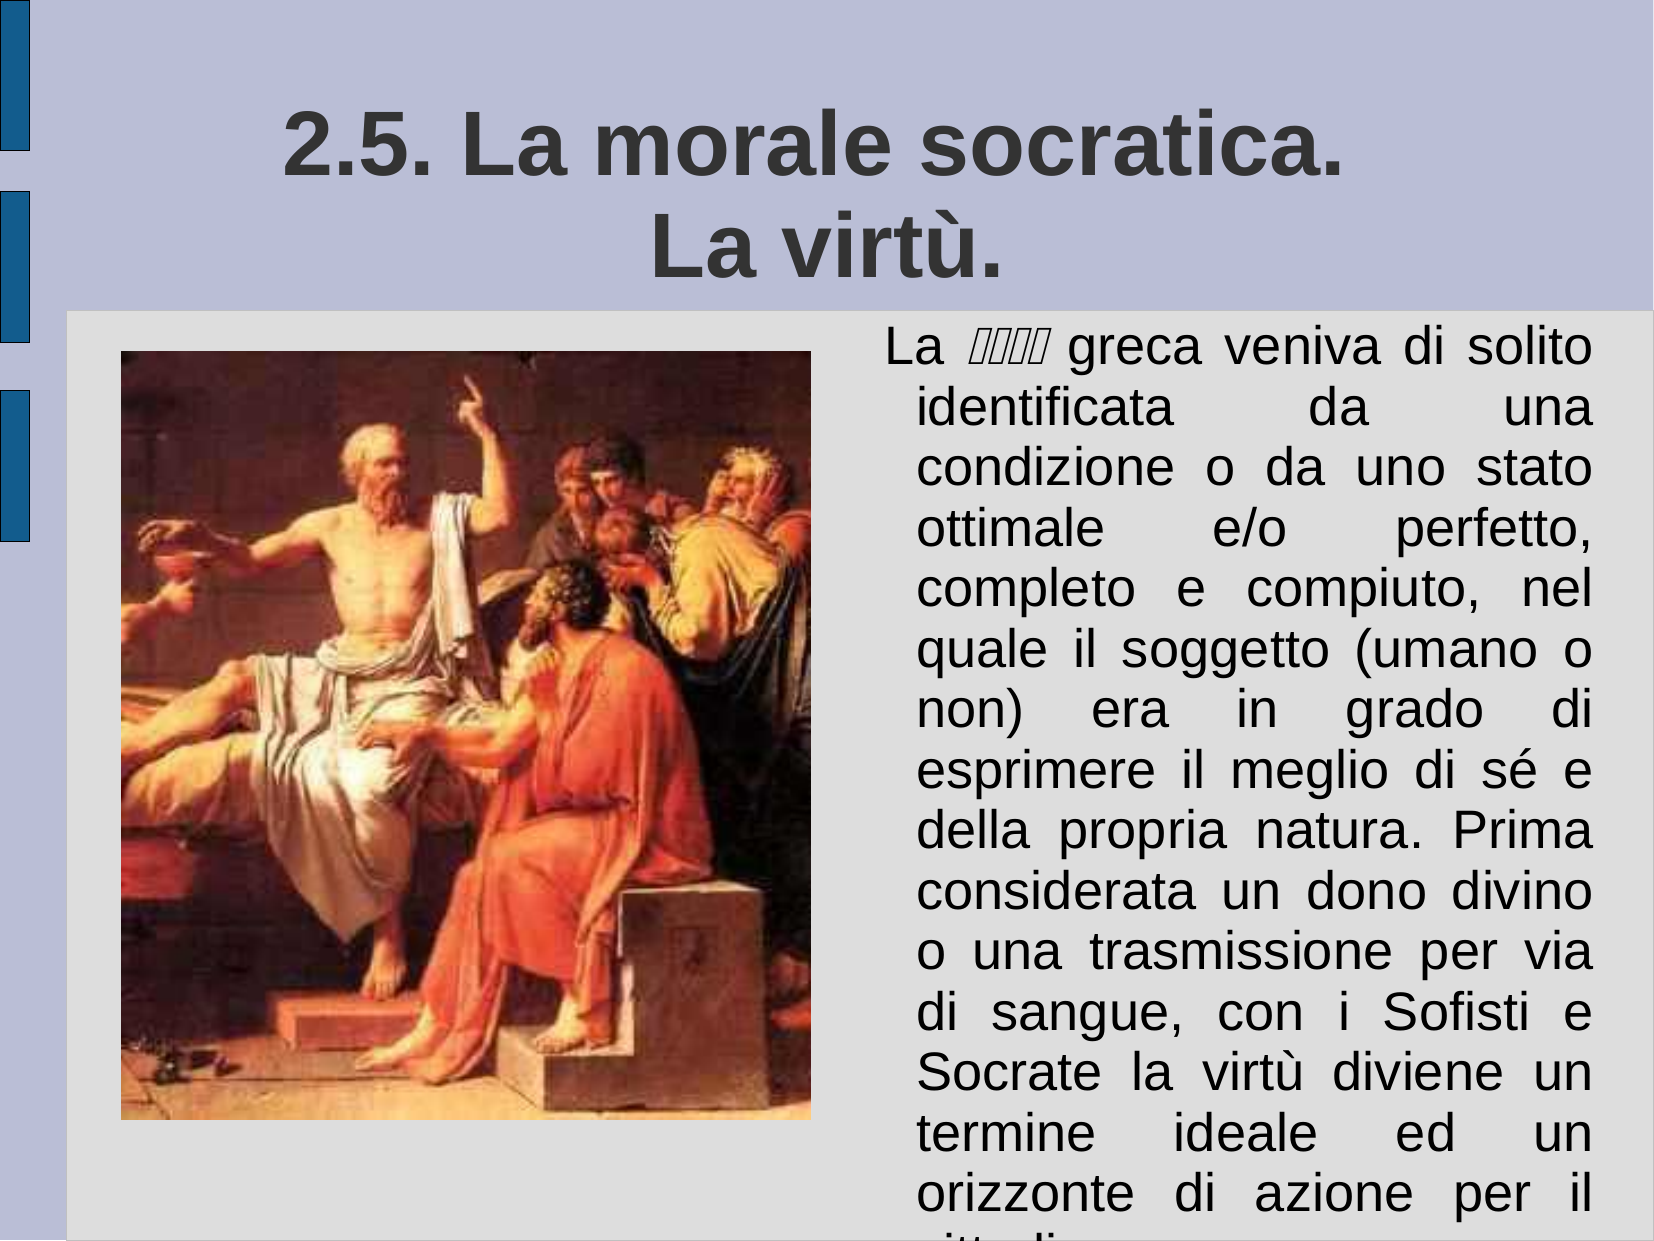

# 2.5. La morale socratica. La virtù.
 La  greca veniva di solito identificata da una condizione o da uno stato ottimale e/o perfetto, completo e compiuto, nel quale il soggetto (umano o non) era in grado di esprimere il meglio di sé e della propria natura. Prima considerata un dono divino o una trasmissione per via di sangue, con i Sofisti e Socrate la virtù diviene un termine ideale ed un orizzonte di azione per il cittadino co-